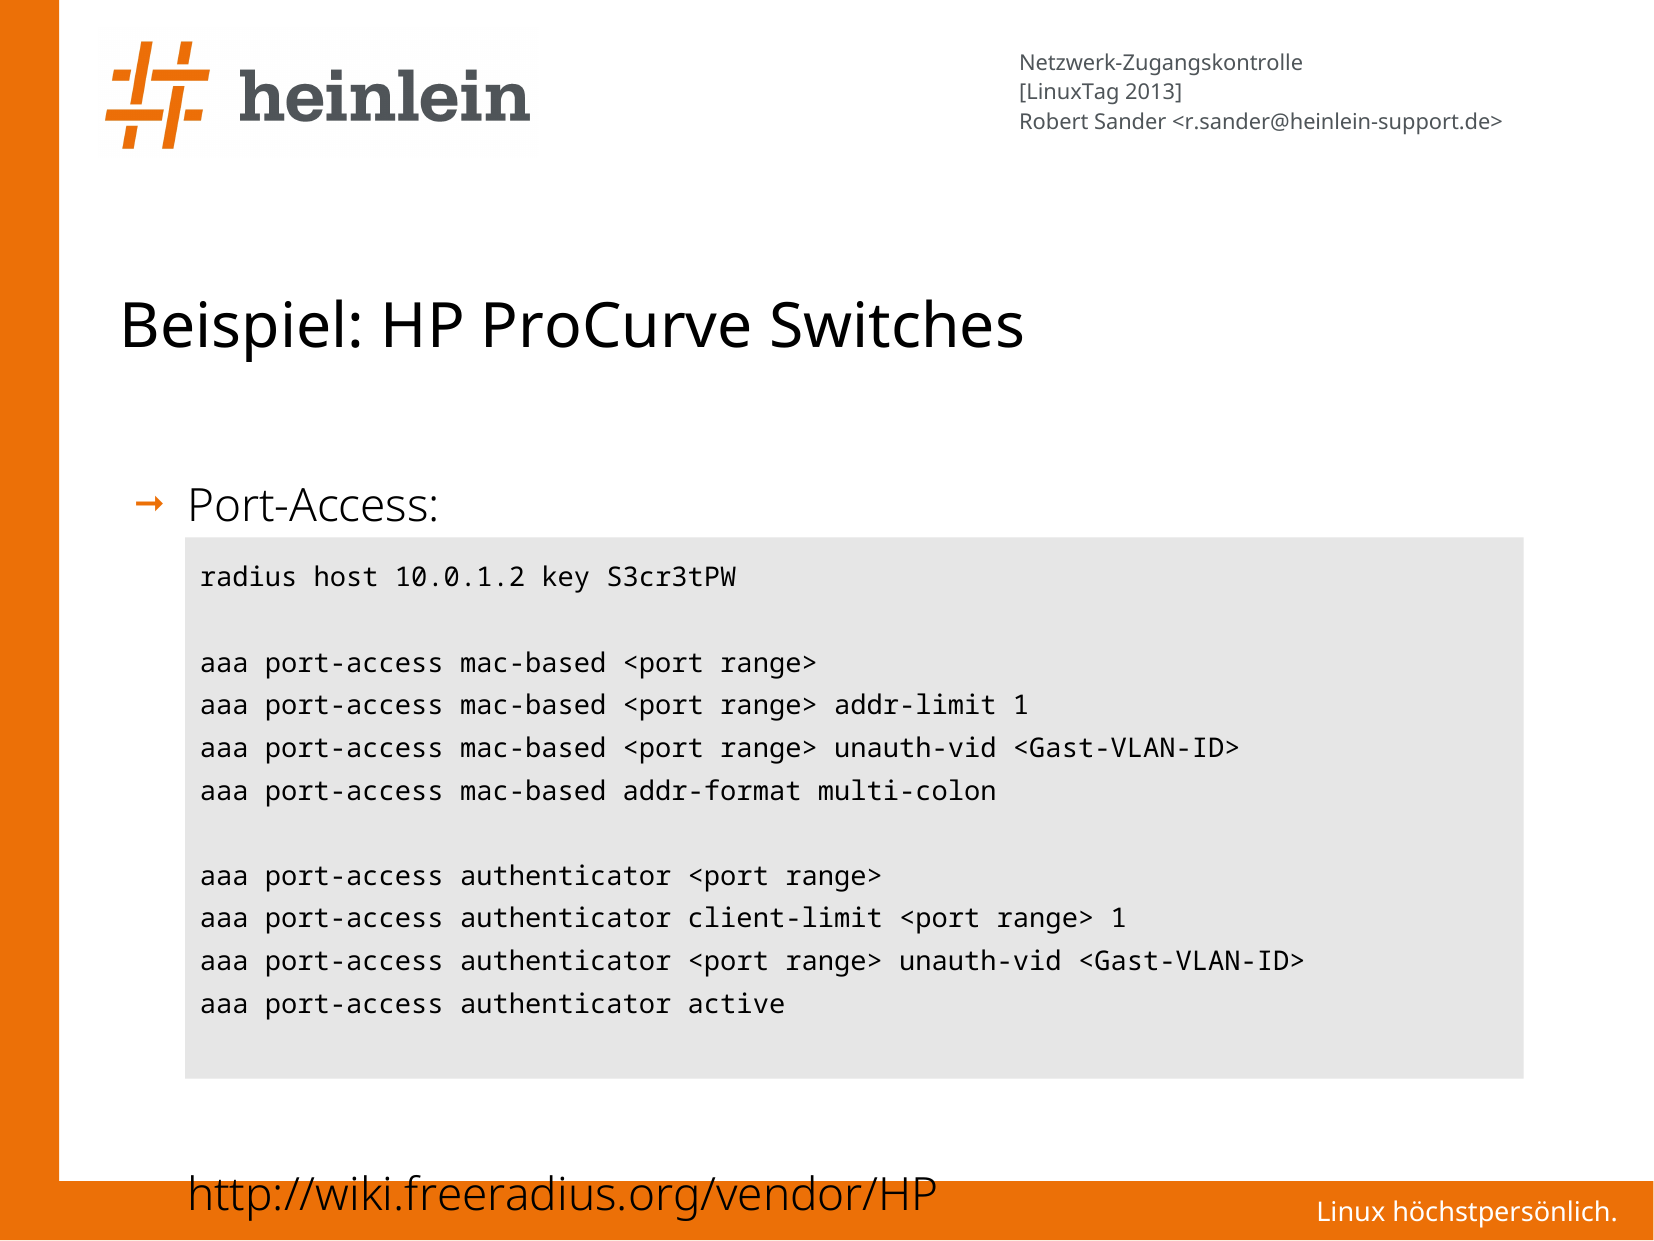

# Beispiel: HP ProCurve Switches
Port-Access:
http://wiki.freeradius.org/vendor/HP
radius host 10.0.1.2 key S3cr3tPW
aaa port-access mac-based <port range>
aaa port-access mac-based <port range> addr-limit 1
aaa port-access mac-based <port range> unauth-vid <Gast-VLAN-ID>
aaa port-access mac-based addr-format multi-colon
aaa port-access authenticator <port range>
aaa port-access authenticator client-limit <port range> 1
aaa port-access authenticator <port range> unauth-vid <Gast-VLAN-ID>
aaa port-access authenticator active